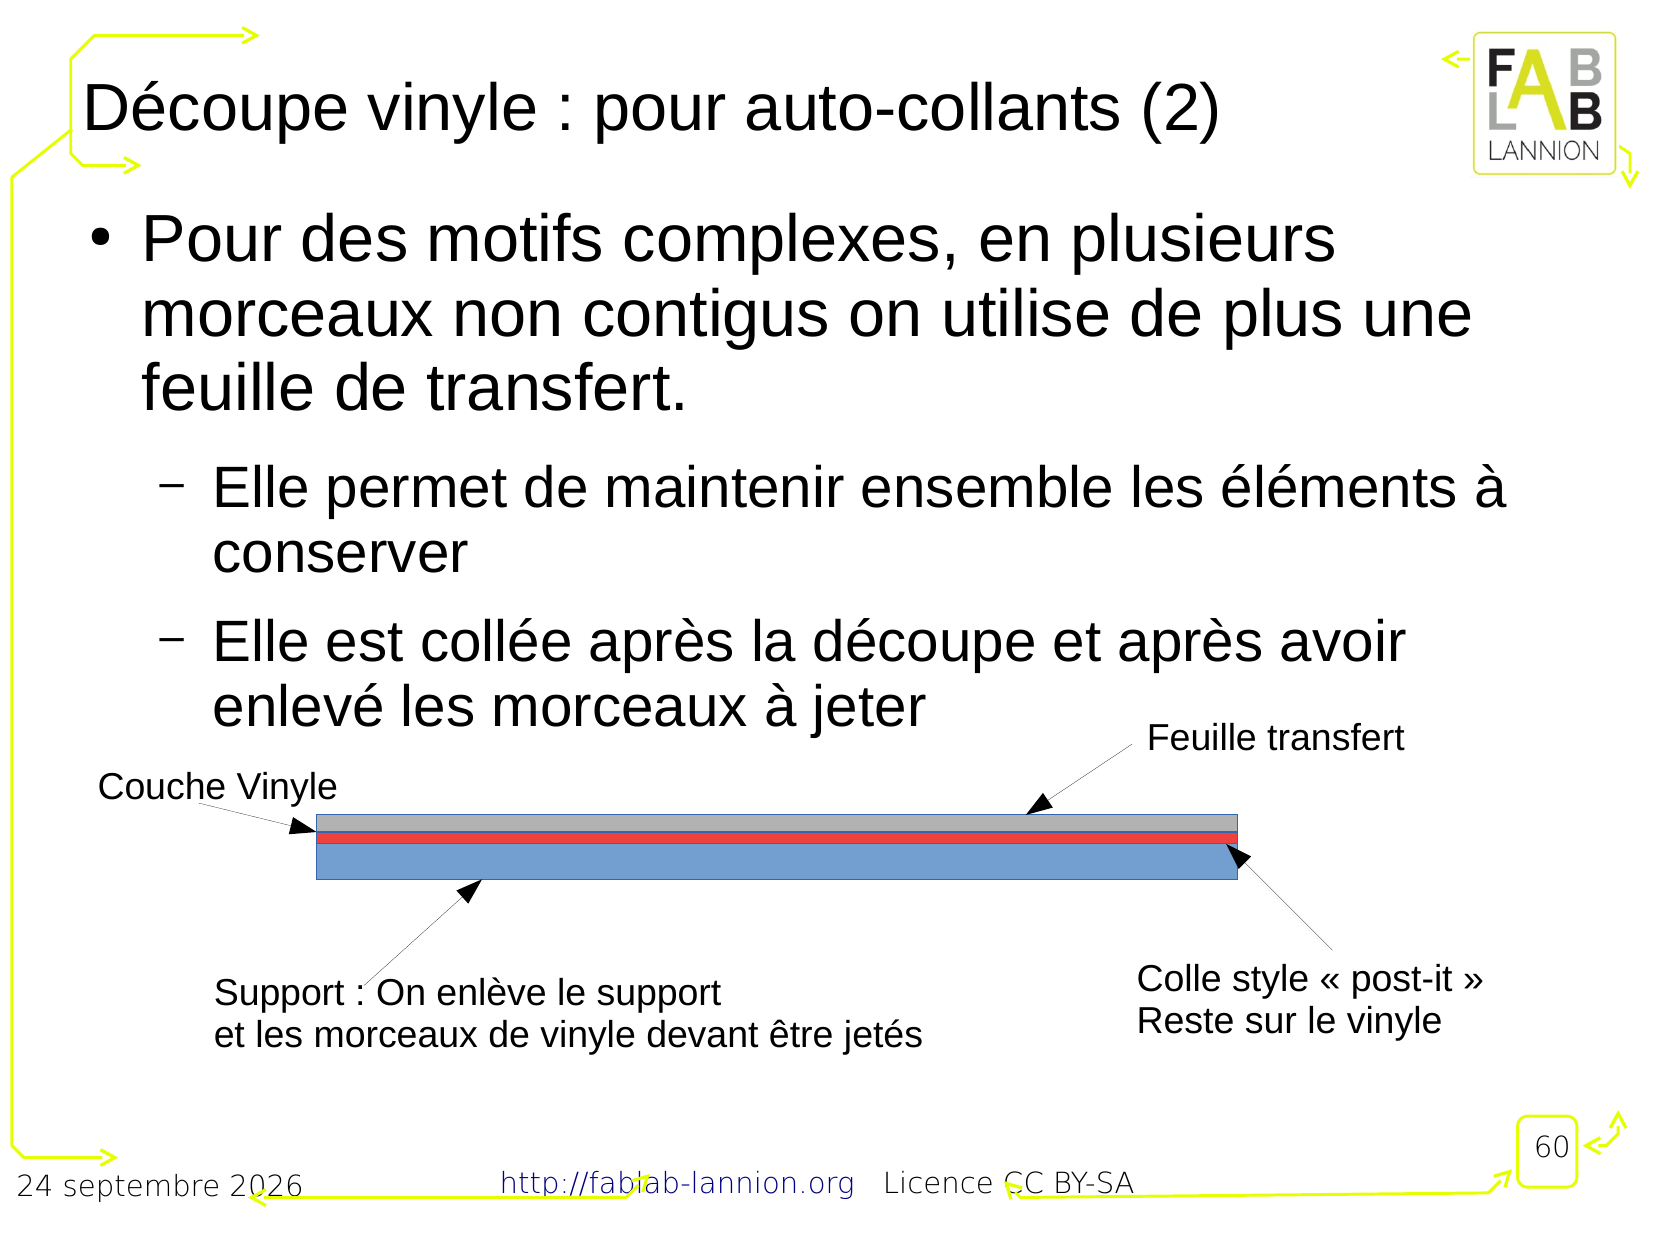

# Découpe vinyle : pour auto-collants (2)
Pour des motifs complexes, en plusieurs morceaux non contigus on utilise de plus une feuille de transfert.
Elle permet de maintenir ensemble les éléments à conserver
Elle est collée après la découpe et après avoir enlevé les morceaux à jeter
Feuille transfert
Couche Vinyle
Colle style « post-it »
Reste sur le vinyle
Support : On enlève le support
et les morceaux de vinyle devant être jetés
60